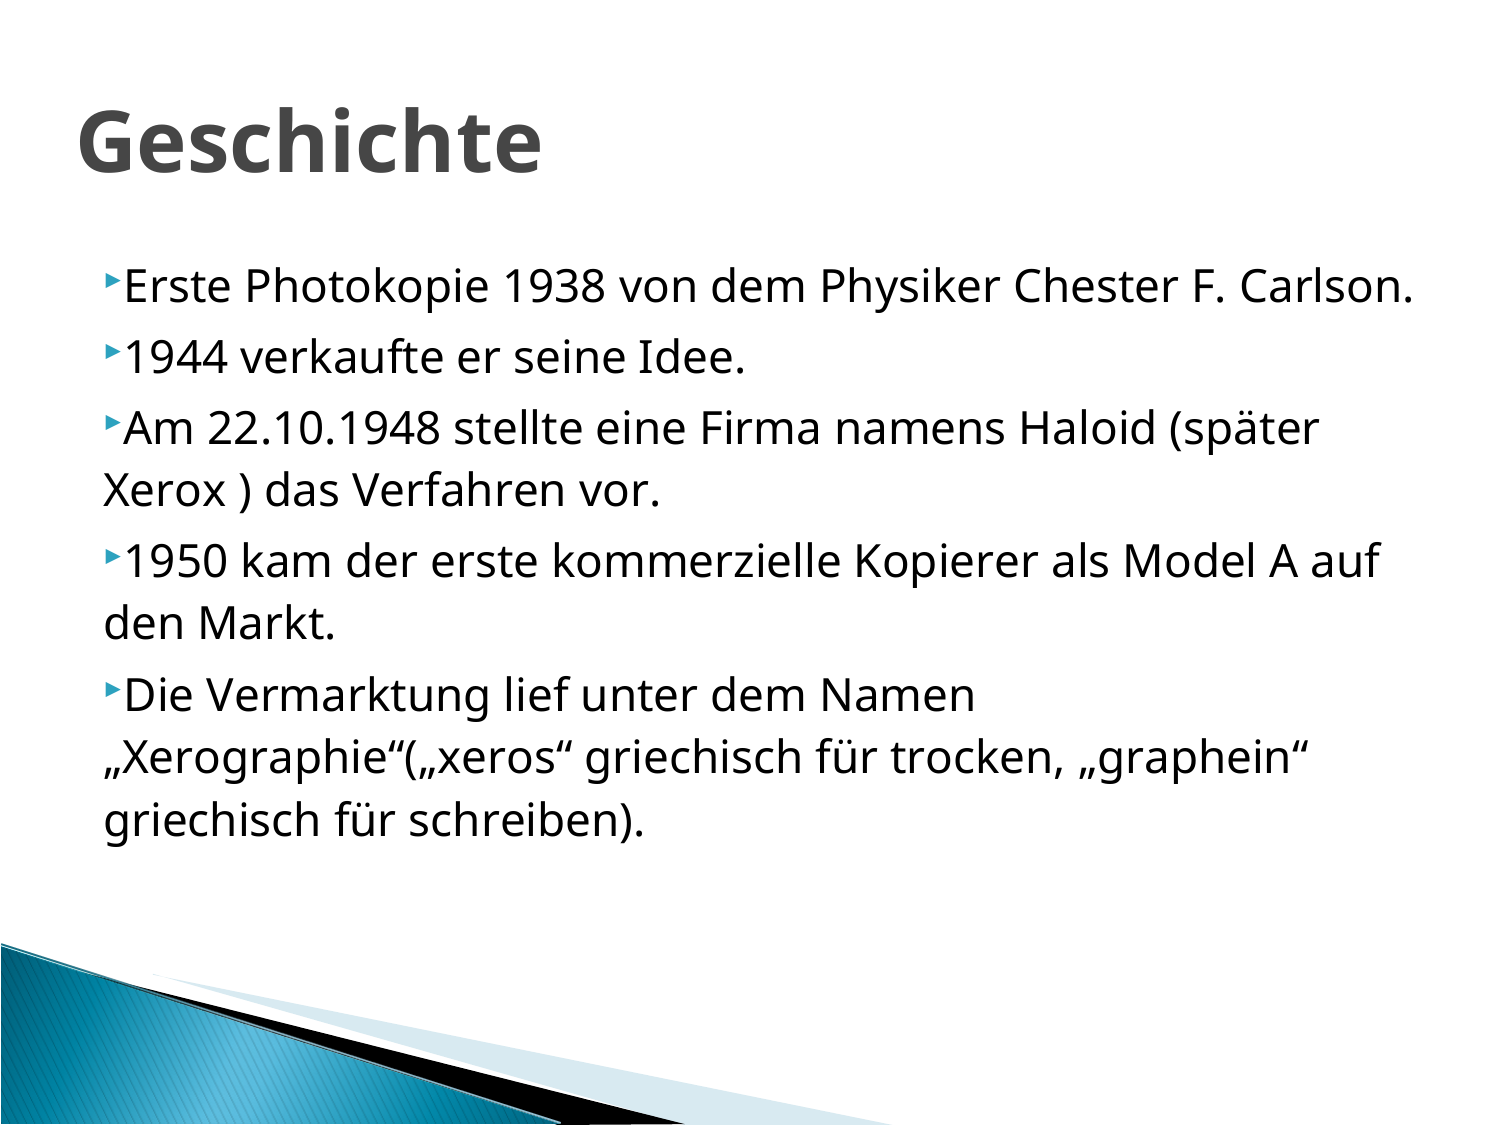

# Geschichte
Erste Photokopie 1938 von dem Physiker Chester F. Carlson.
1944 verkaufte er seine Idee.
Am 22.10.1948 stellte eine Firma namens Haloid (später Xerox ) das Verfahren vor.
1950 kam der erste kommerzielle Kopierer als Model A auf den Markt.
Die Vermarktung lief unter dem Namen „Xerographie“(„xeros“ griechisch für trocken, „graphein“ griechisch für schreiben).